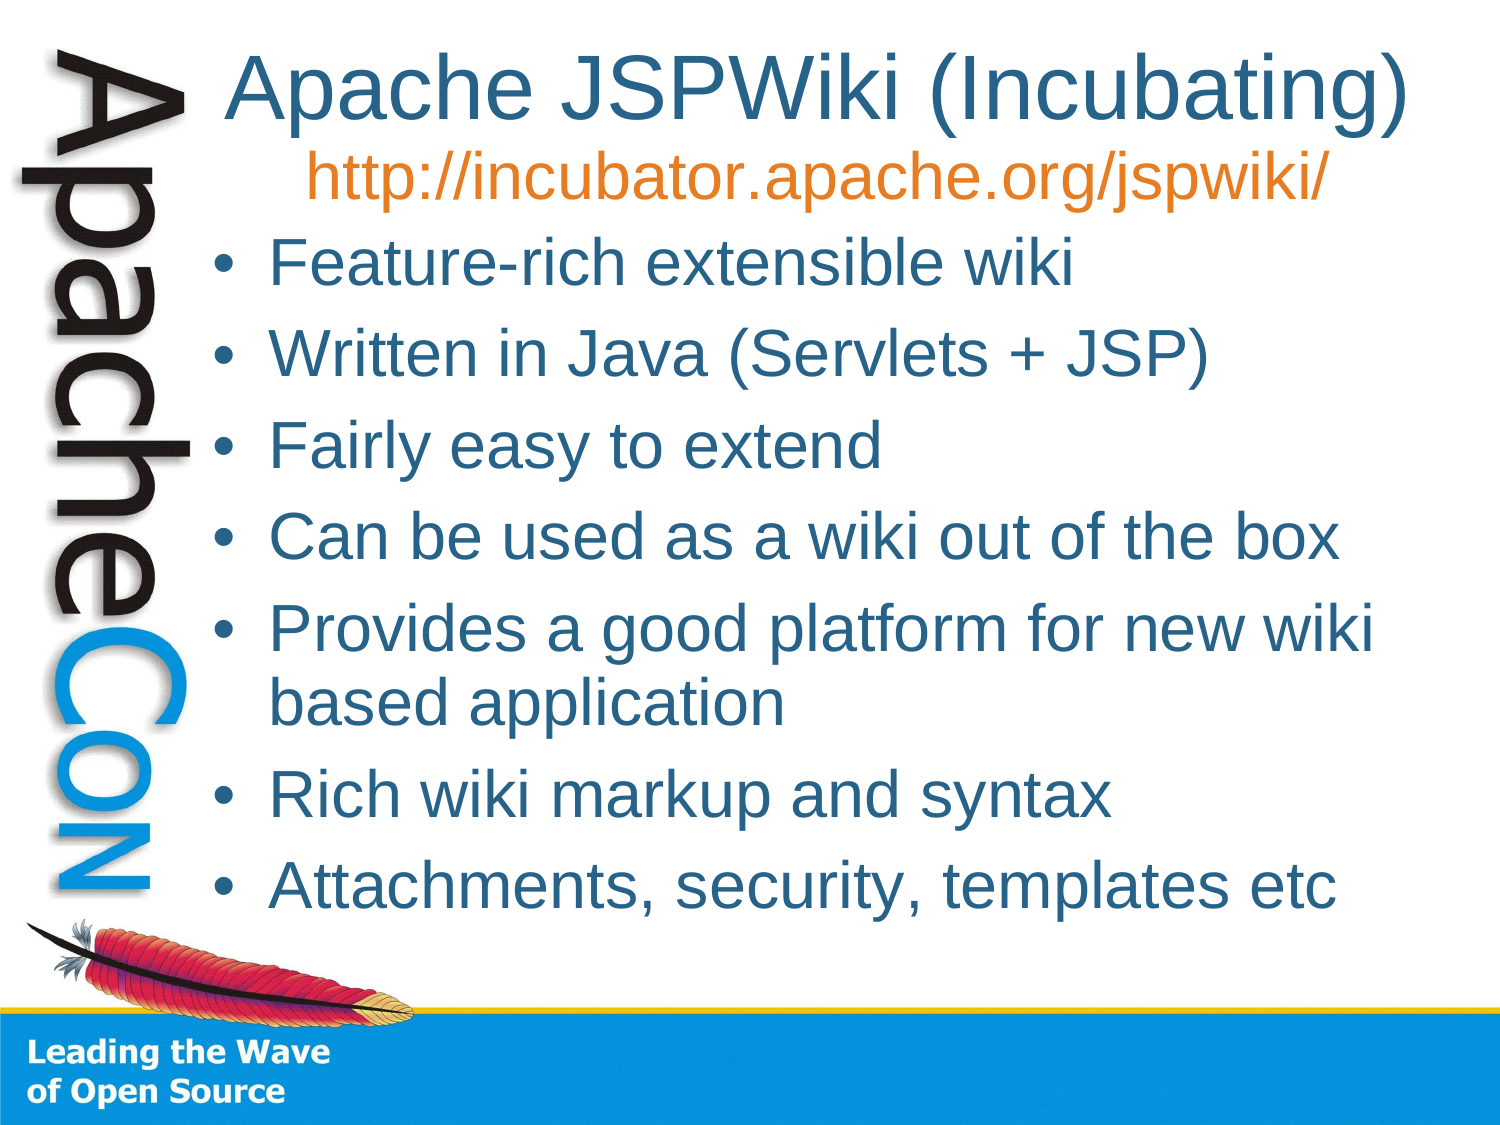

# Apache JSPWiki (Incubating) http://incubator.apache.org/jspwiki/
Feature-rich extensible wiki
Written in Java (Servlets + JSP)
Fairly easy to extend
Can be used as a wiki out of the box
Provides a good platform for new wiki based application
Rich wiki markup and syntax
Attachments, security, templates etc